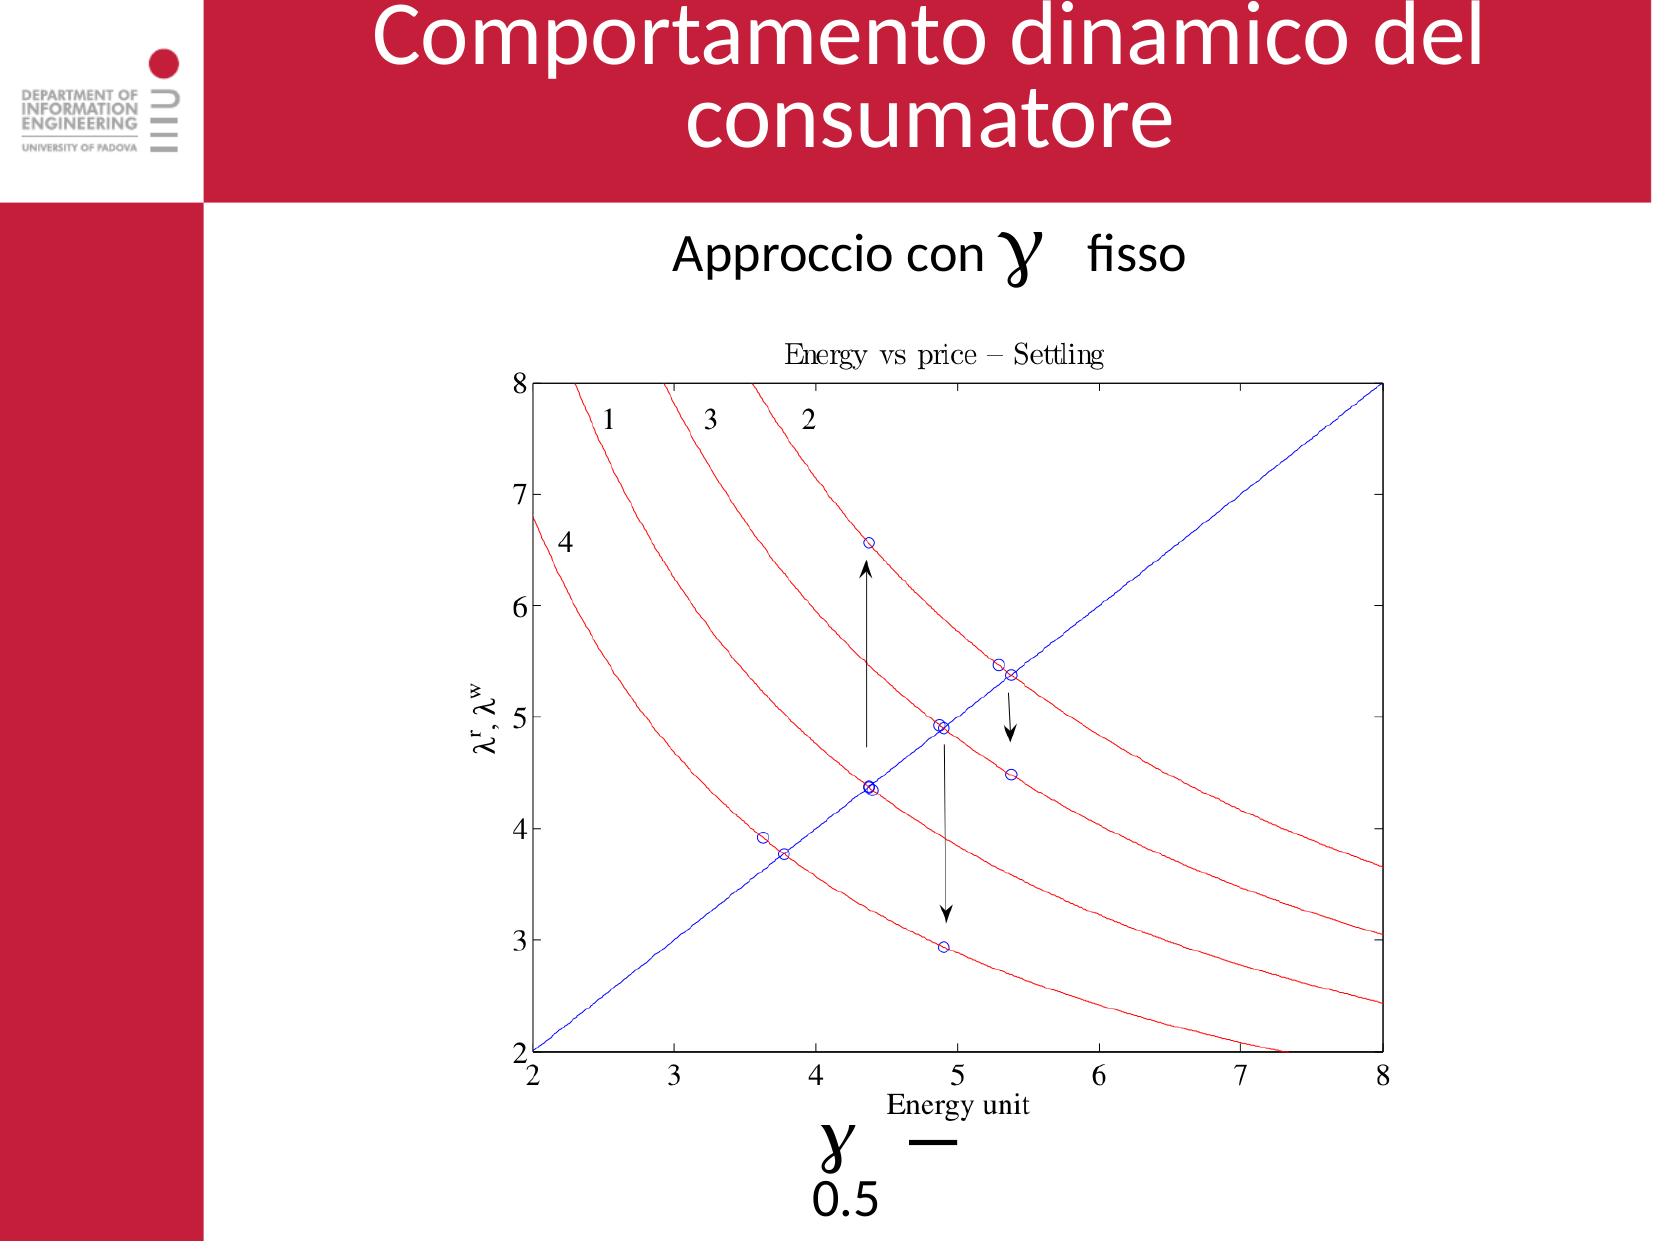

Comportamento dinamico del
consumatore
Approccio con g fisso
g = 0.5